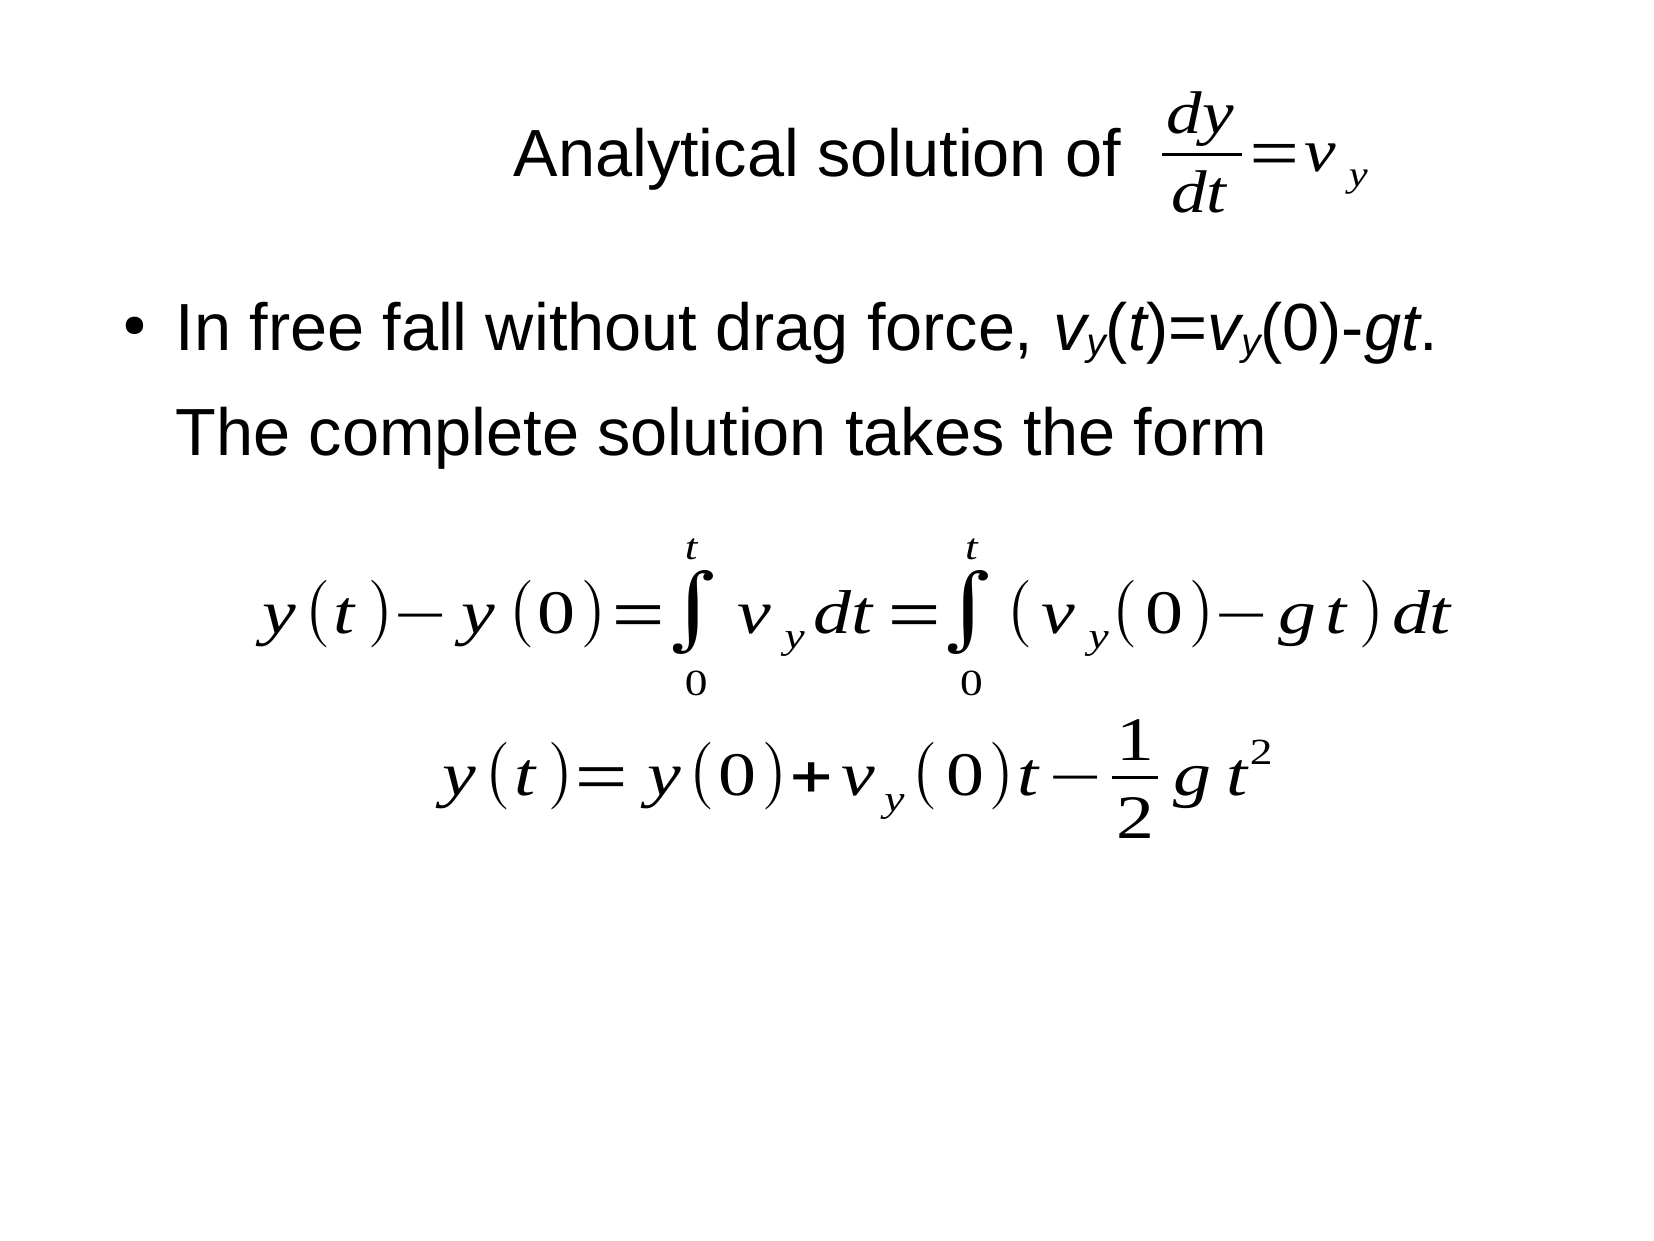

# Analytical solution of
In free fall without drag force, vy(t)=vy(0)-gt.
The complete solution takes the form